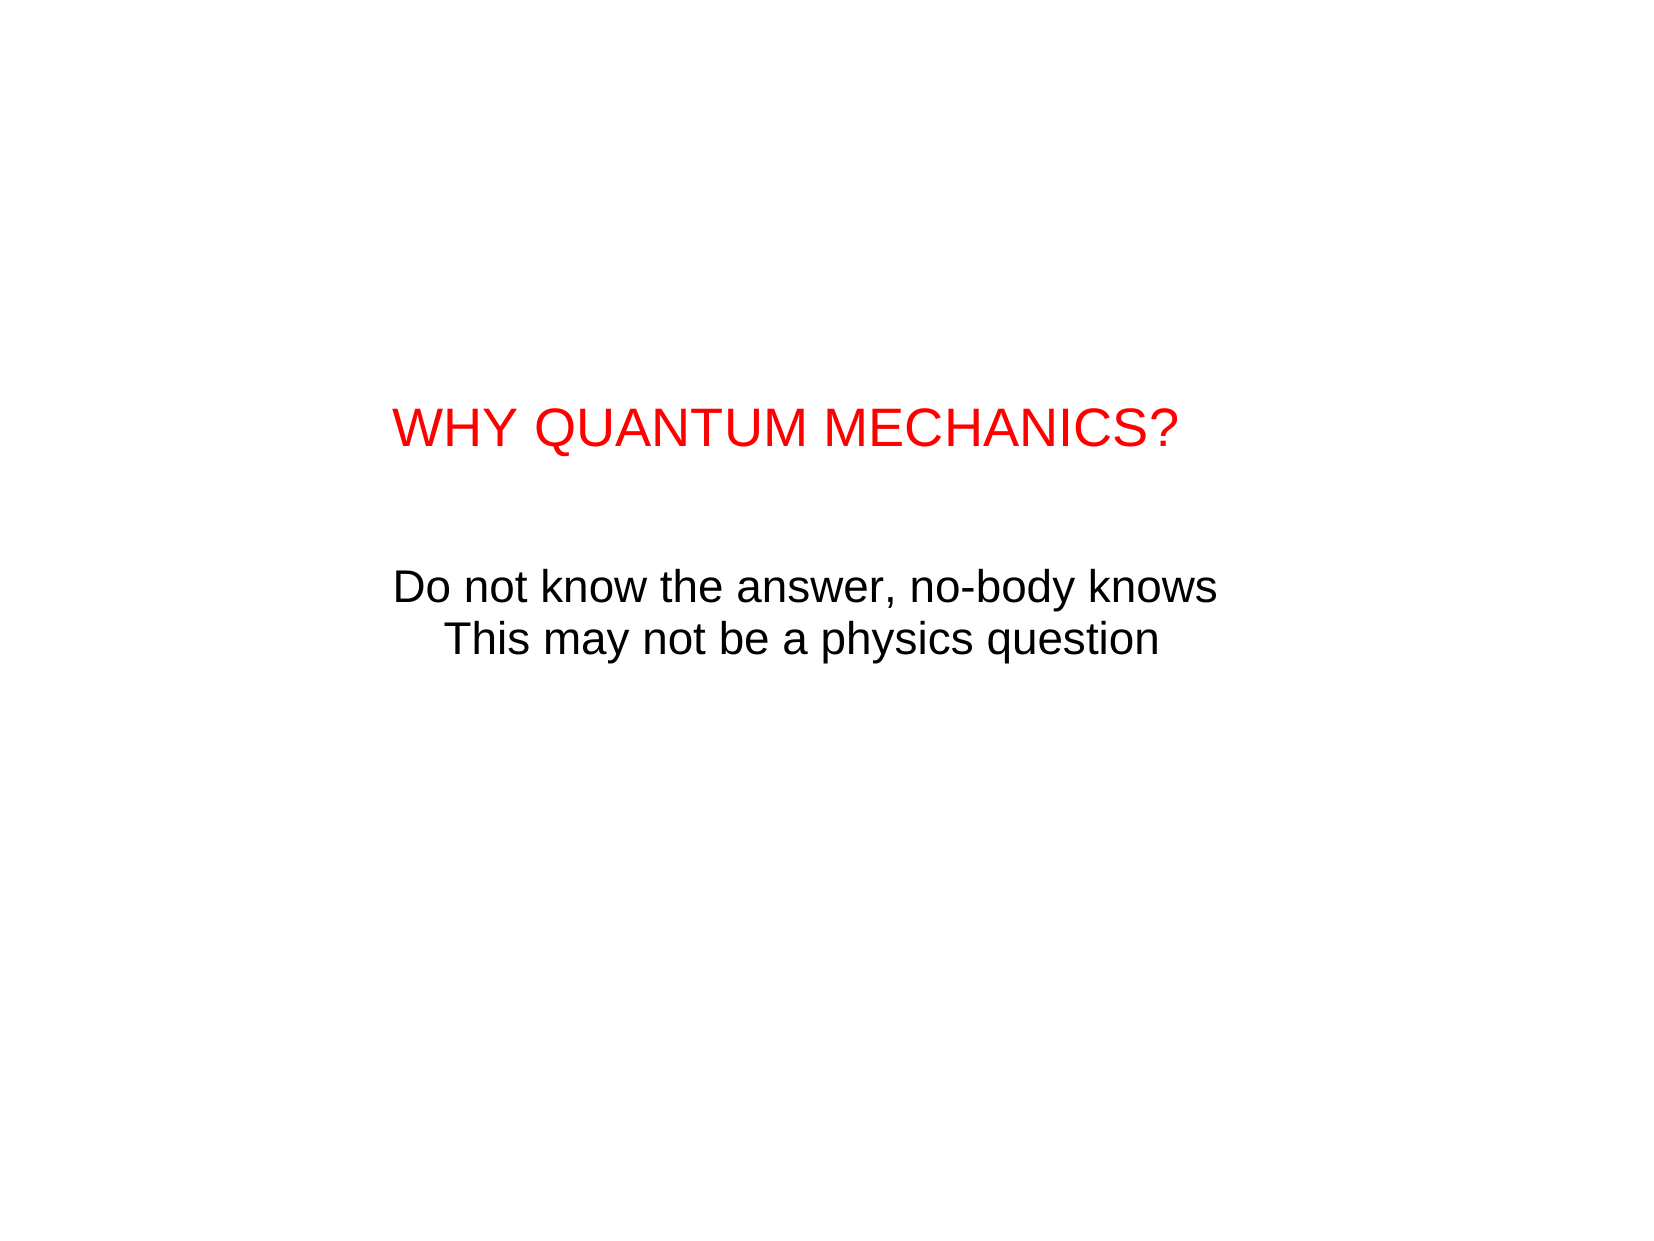

WHY QUANTUM MECHANICS?
Do not know the answer, no-body knows
 This may not be a physics question